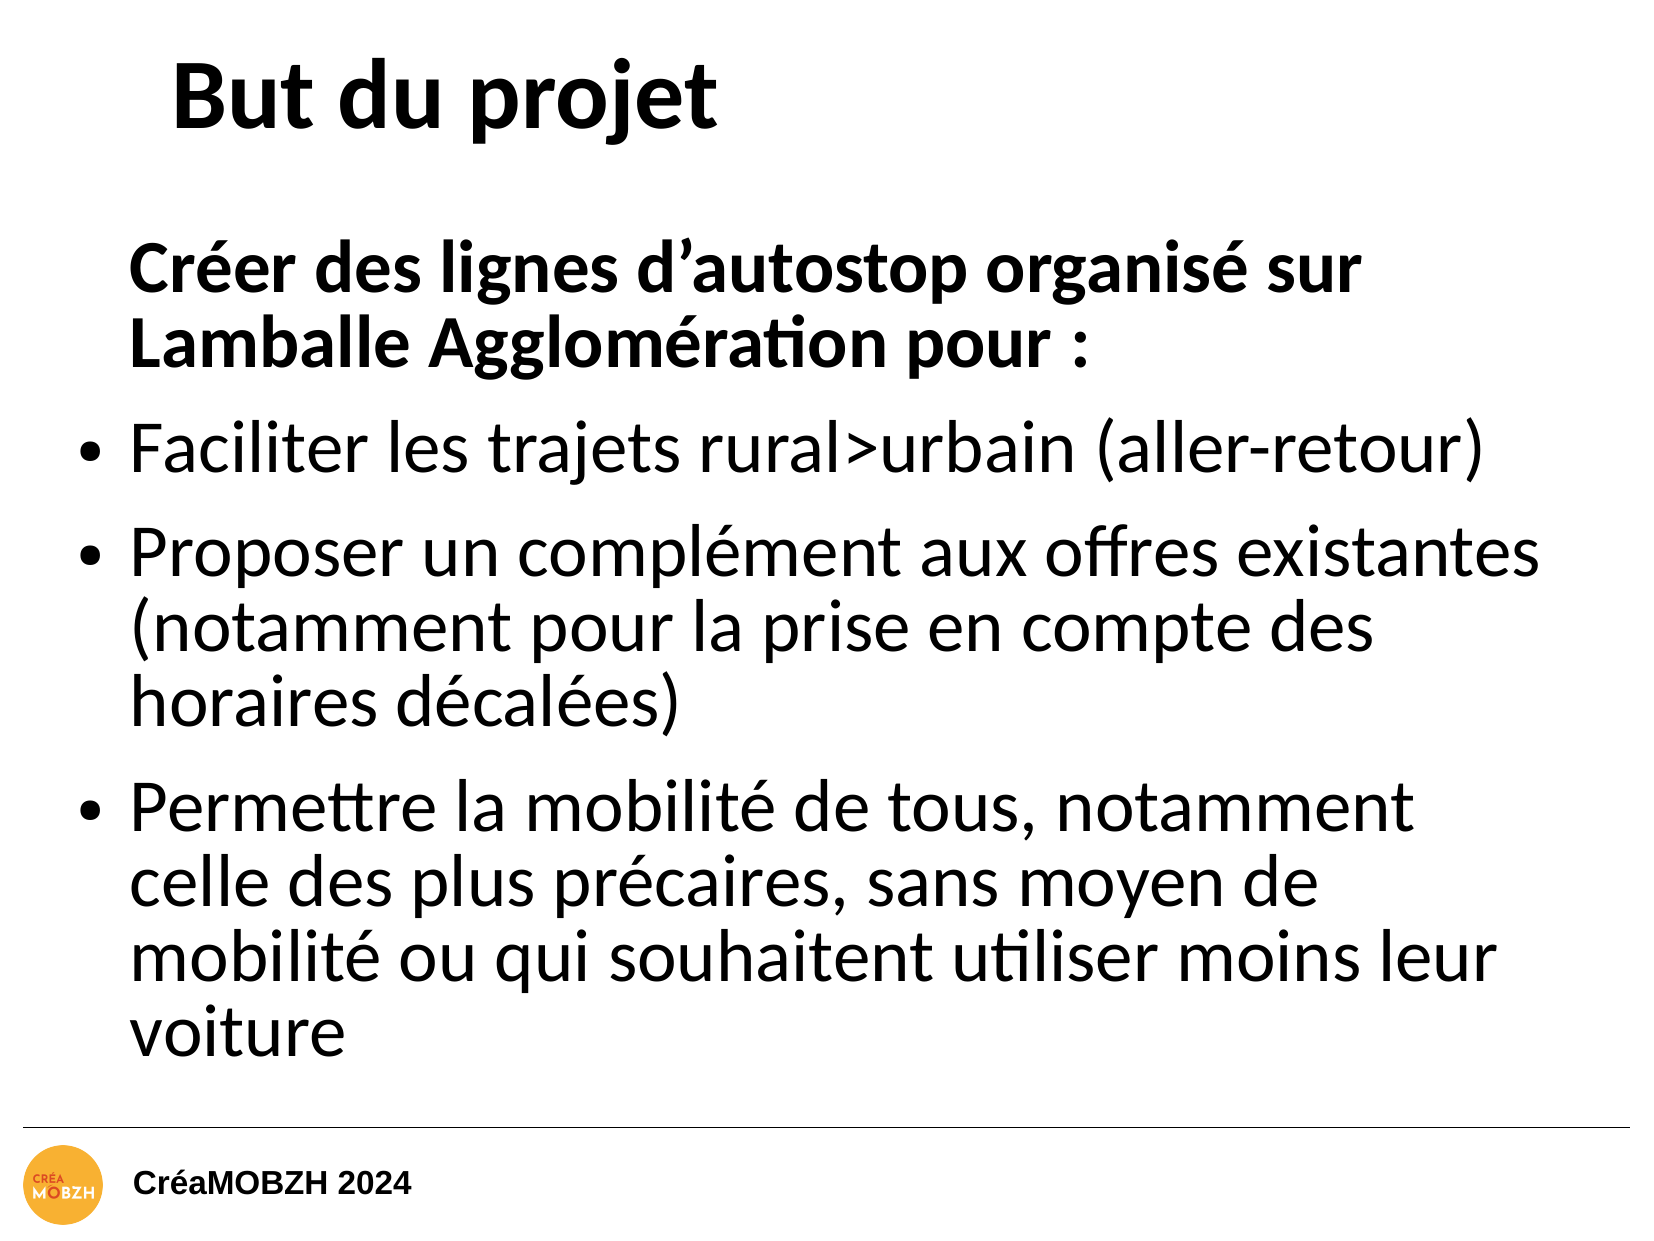

# But du projet
Créer des lignes d’autostop organisé sur Lamballe Agglomération pour :
Faciliter les trajets rural>urbain (aller-retour)
Proposer un complément aux offres existantes (notamment pour la prise en compte des horaires décalées)
Permettre la mobilité de tous, notamment celle des plus précaires, sans moyen de mobilité ou qui souhaitent utiliser moins leur voiture
CréaMOBZH 2024